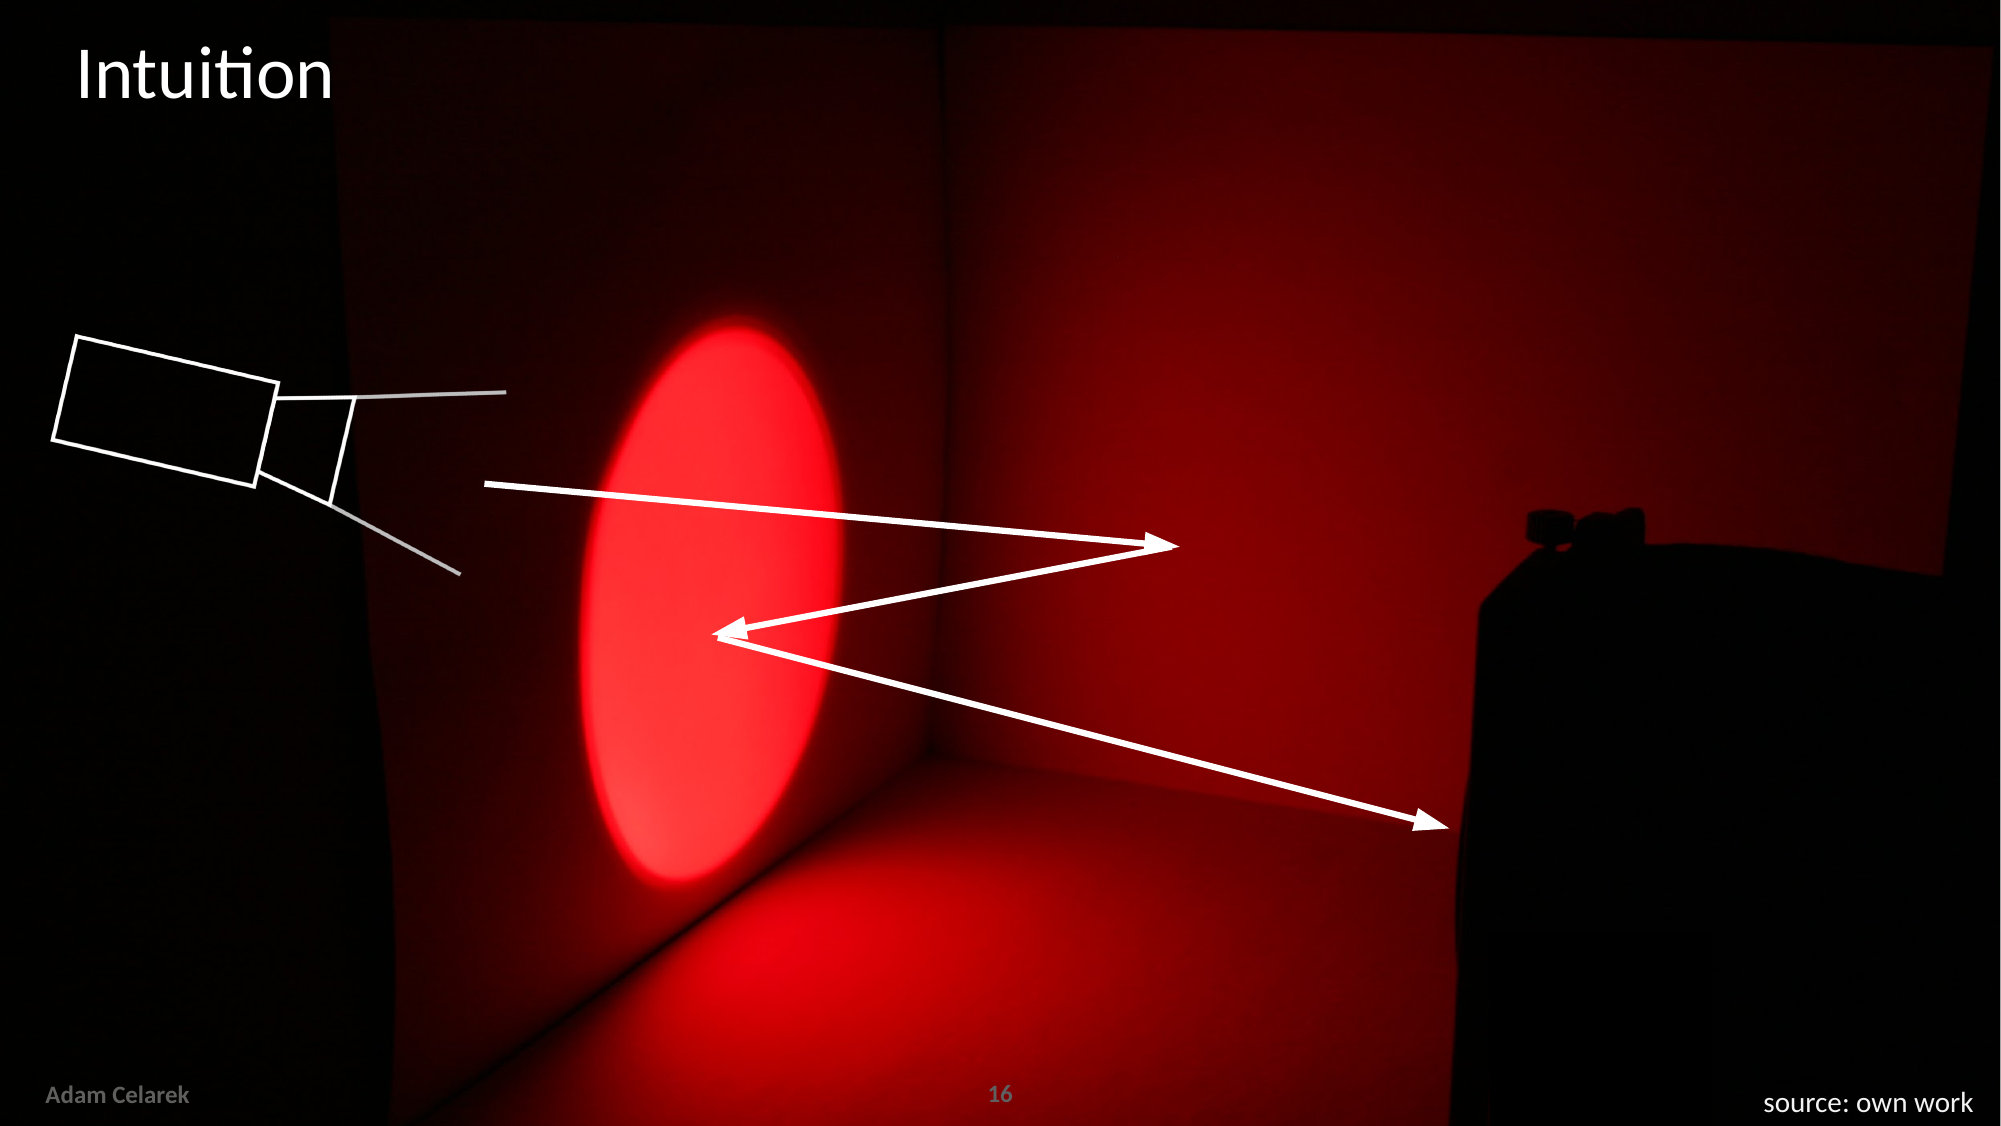

# Intuition
source: own work
Adam Celarek